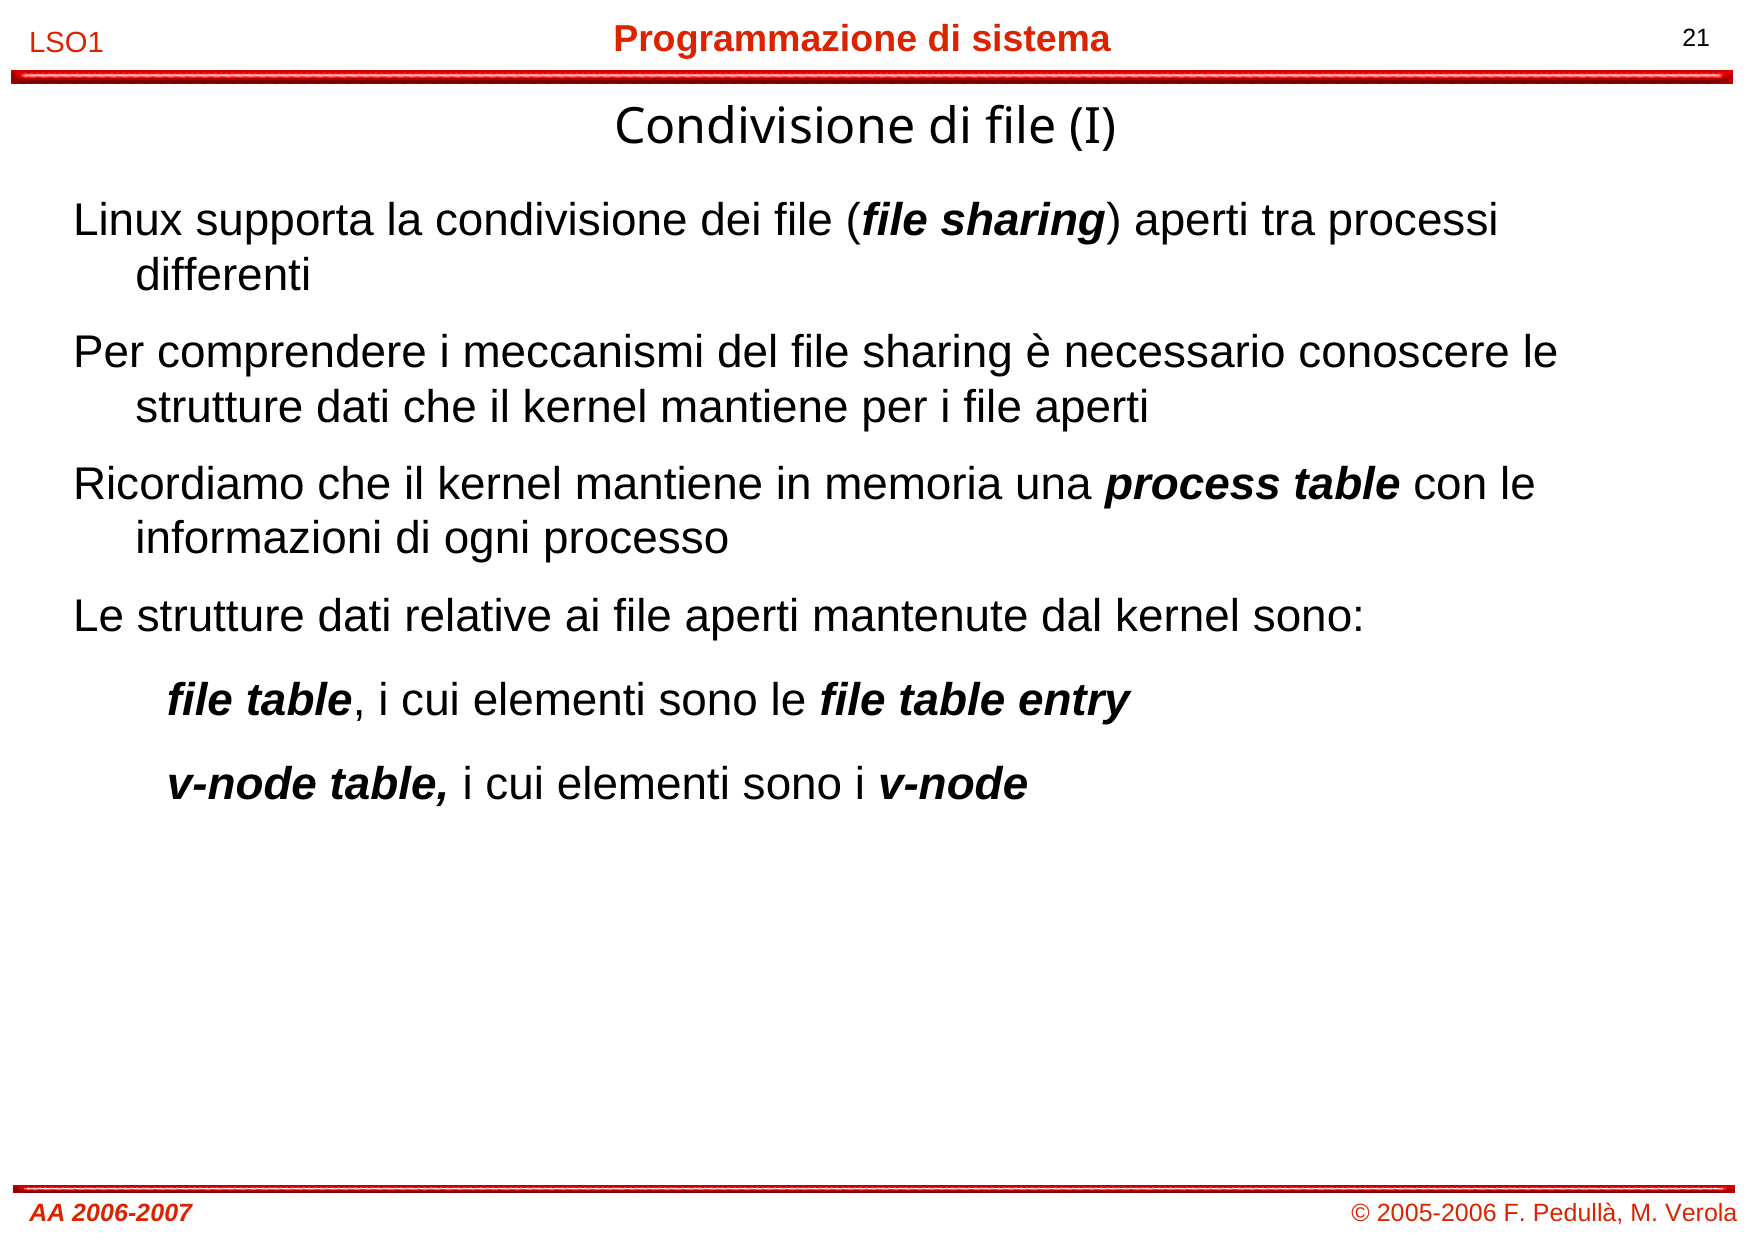

Condivisione di file (I)
# Linux supporta la condivisione dei file (file sharing) aperti tra processi differenti
Per comprendere i meccanismi del file sharing è necessario conoscere le strutture dati che il kernel mantiene per i file aperti
Ricordiamo che il kernel mantiene in memoria una process table con le informazioni di ogni processo
Le strutture dati relative ai file aperti mantenute dal kernel sono:
file table, i cui elementi sono le file table entry
v-node table, i cui elementi sono i v-node